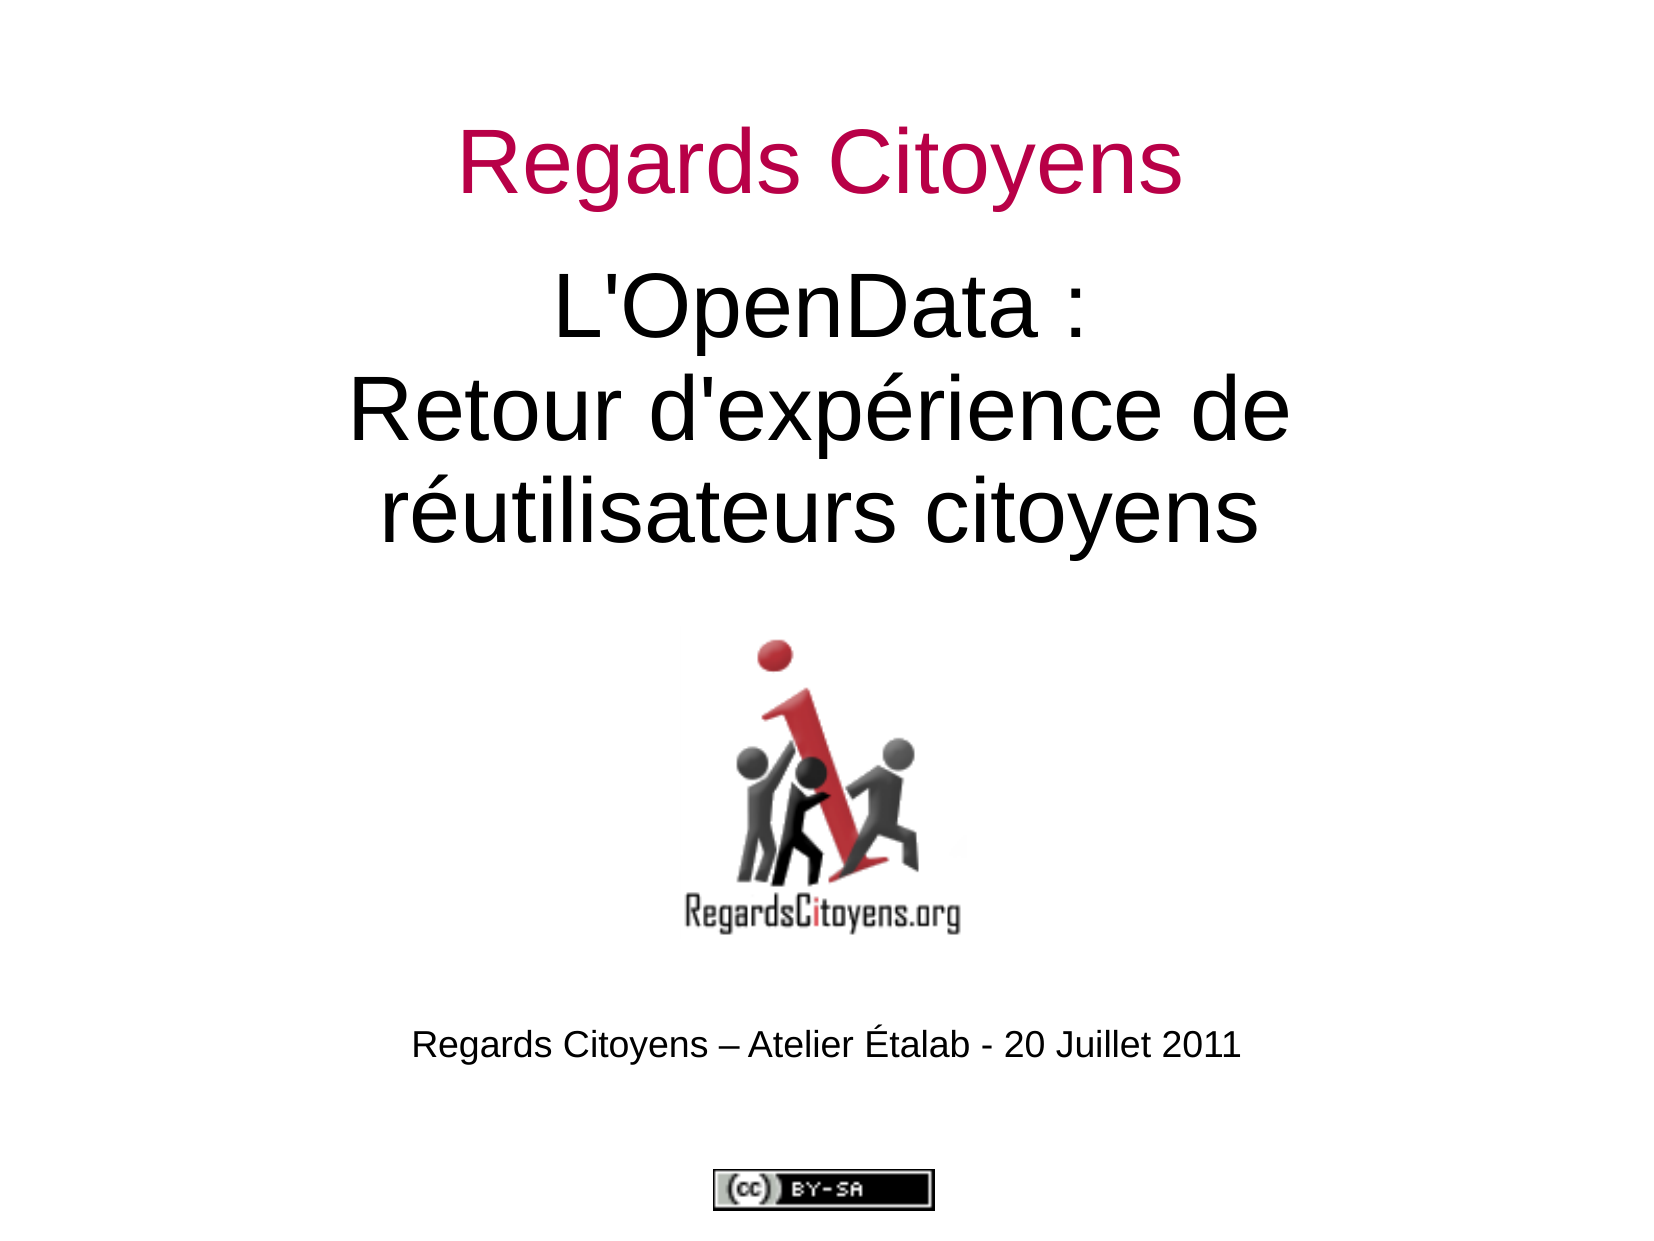

# Regards Citoyens L'OpenData : Retour d'expérience de réutilisateurs citoyens
Regards Citoyens – Atelier Étalab - 20 Juillet 2011